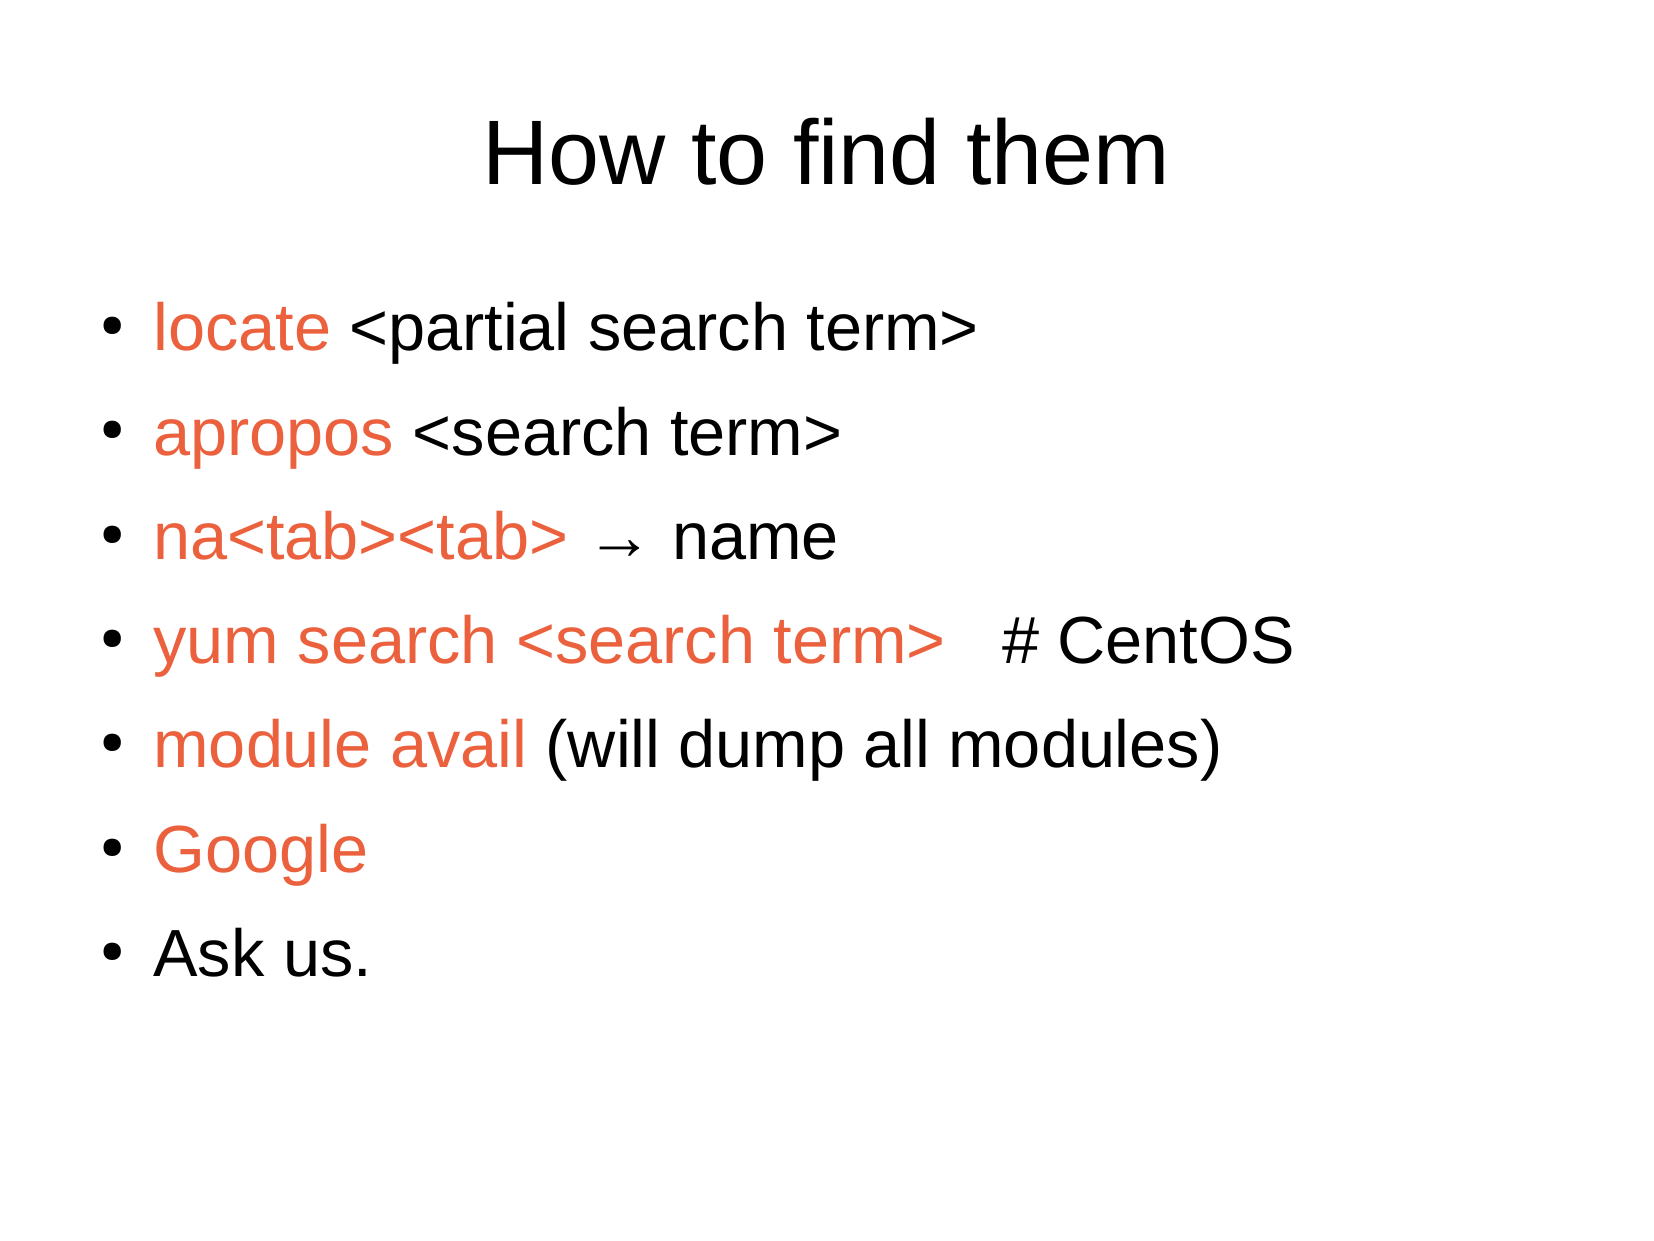

# How to find them
locate <partial search term>
apropos <search term>
na<tab><tab> → name
yum search <search term> # CentOS
module avail (will dump all modules)
Google
Ask us.